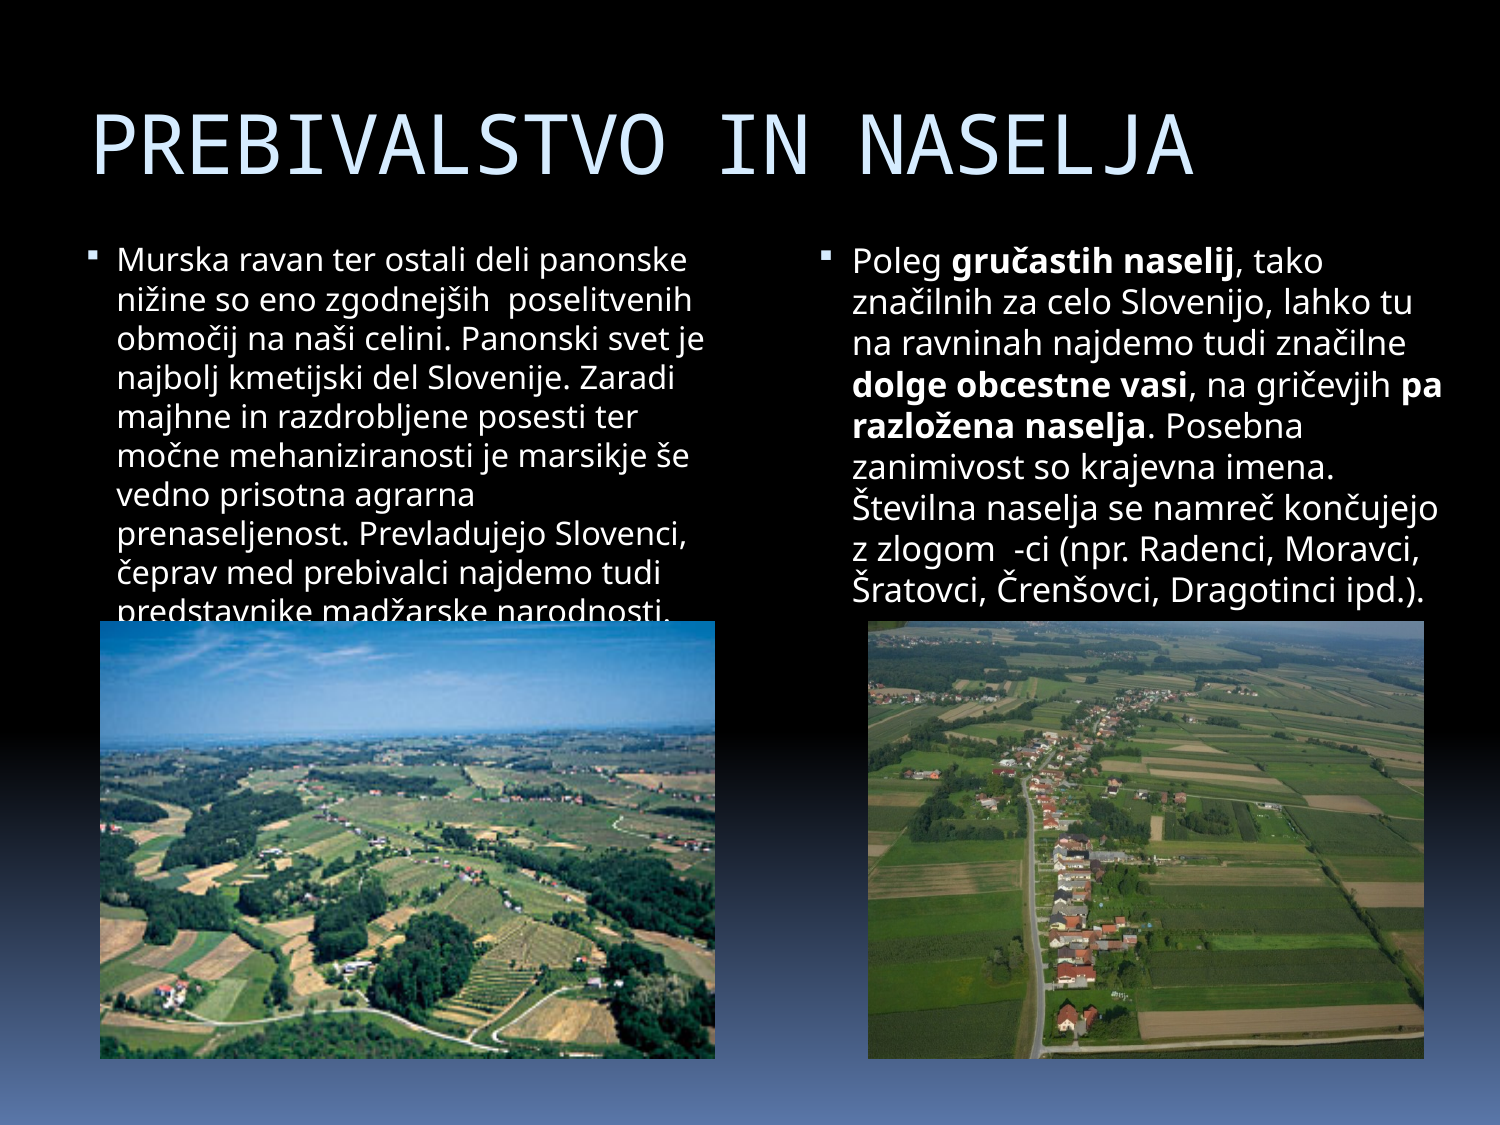

# PREBIVALSTVO IN NASELJA
Murska ravan ter ostali deli panonske nižine so eno zgodnejših poselitvenih območij na naši celini. Panonski svet je najbolj kmetijski del Slovenije. Zaradi majhne in razdrobljene posesti ter močne mehaniziranosti je marsikje še vedno prisotna agrarna prenaseljenost. Prevladujejo Slovenci, čeprav med prebivalci najdemo tudi predstavnike madžarske narodnosti.
Poleg gručastih naselij, tako značilnih za celo Slovenijo, lahko tu na ravninah najdemo tudi značilne dolge obcestne vasi, na gričevjih pa razložena naselja. Posebna zanimivost so krajevna imena. Številna naselja se namreč končujejo z zlogom -ci (npr. Radenci, Moravci, Šratovci, Črenšovci, Dragotinci ipd.).